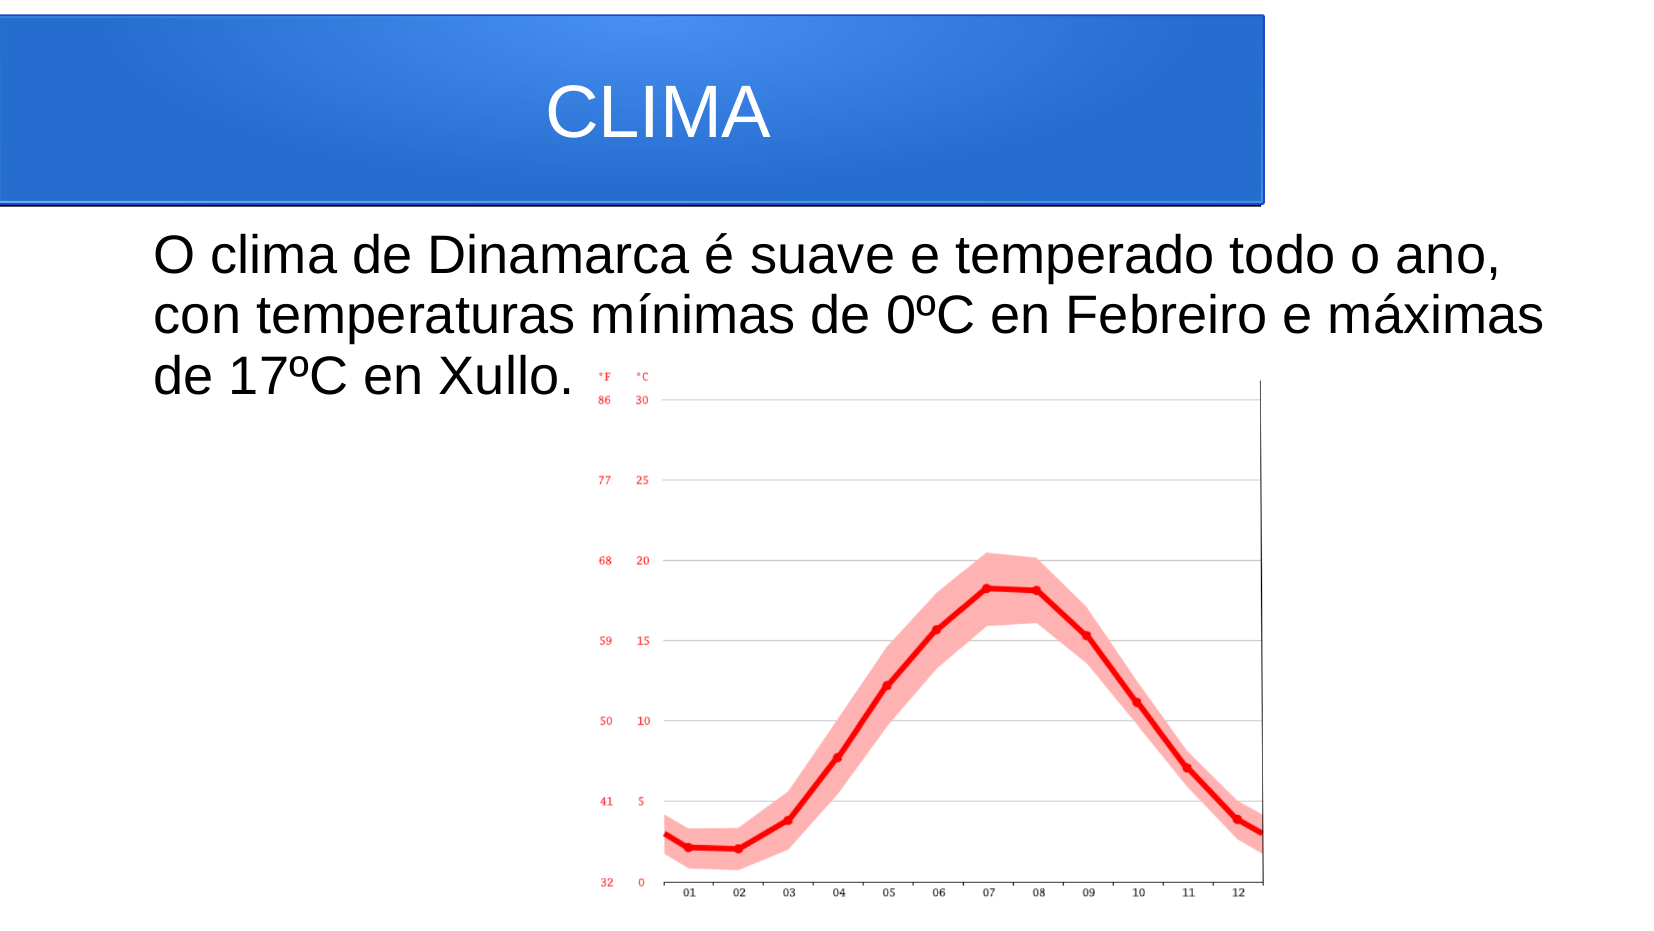

# CLIMA
O clima de Dinamarca é suave e temperado todo o ano, con temperaturas mínimas de 0ºC en Febreiro e máximas de 17ºC en Xullo.